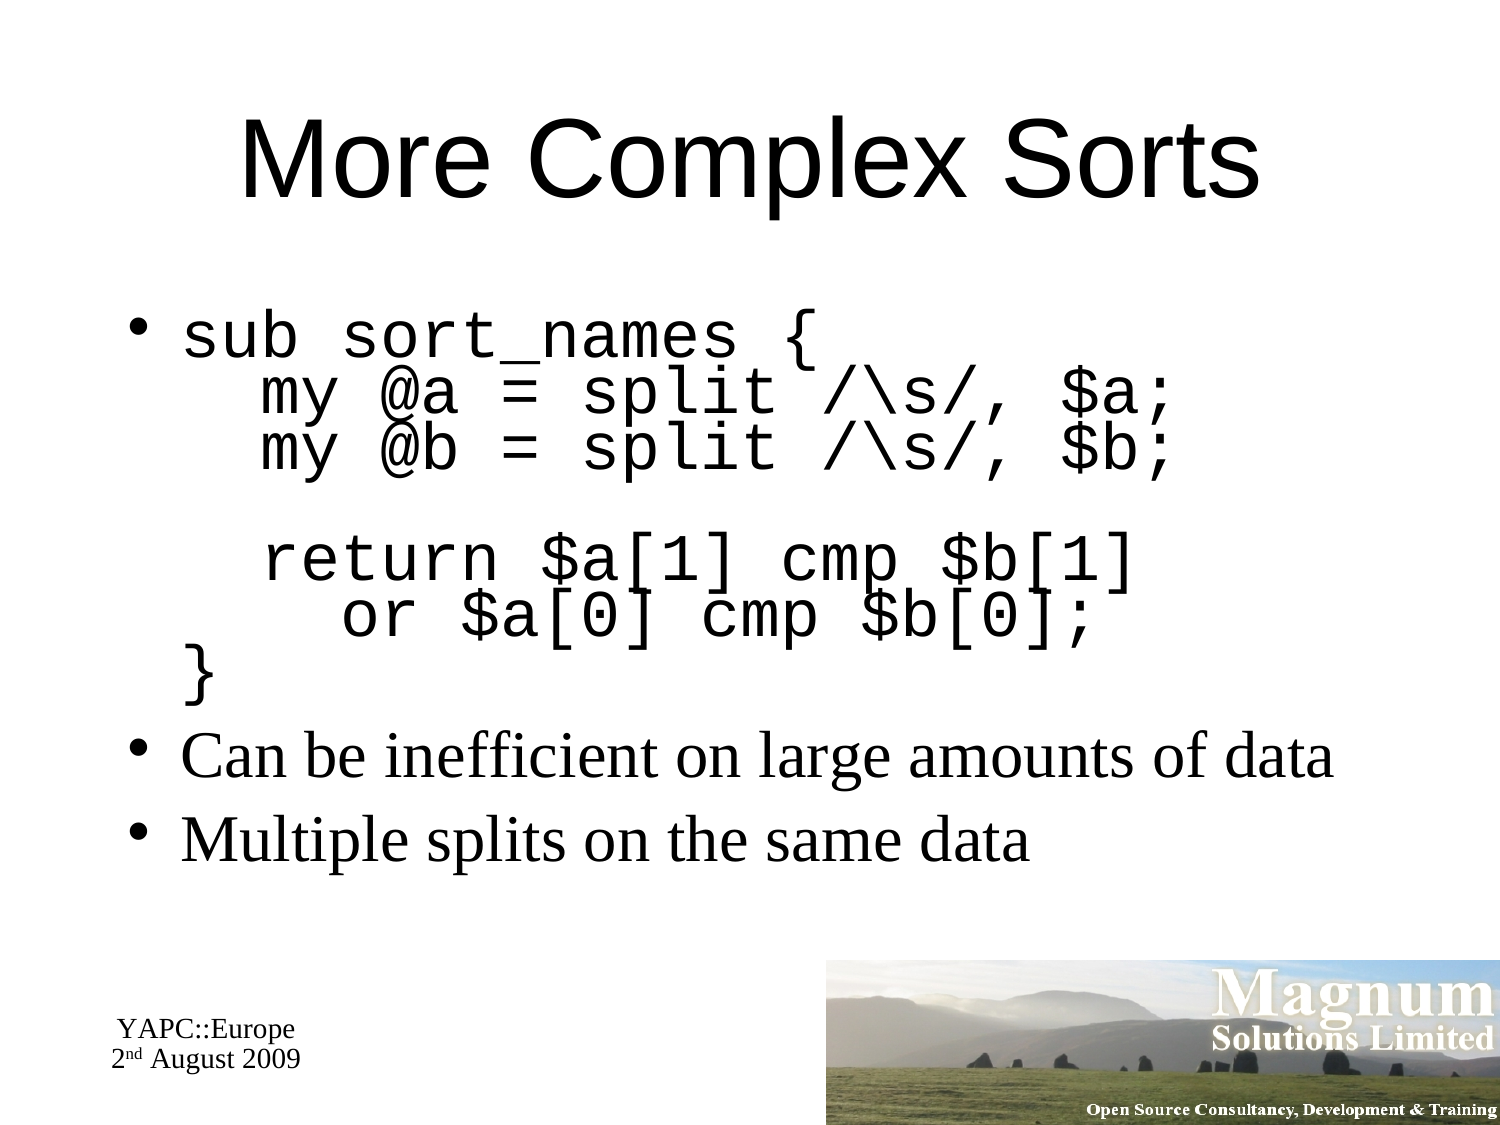

# More Complex Sorts
sub sort_names {
 my @a = split /\s/, $a;
 my @b = split /\s/, $b;
 return $a[1] cmp $b[1]
 or $a[0] cmp $b[0];
}
Can be inefficient on large amounts of data
Multiple splits on the same data
52